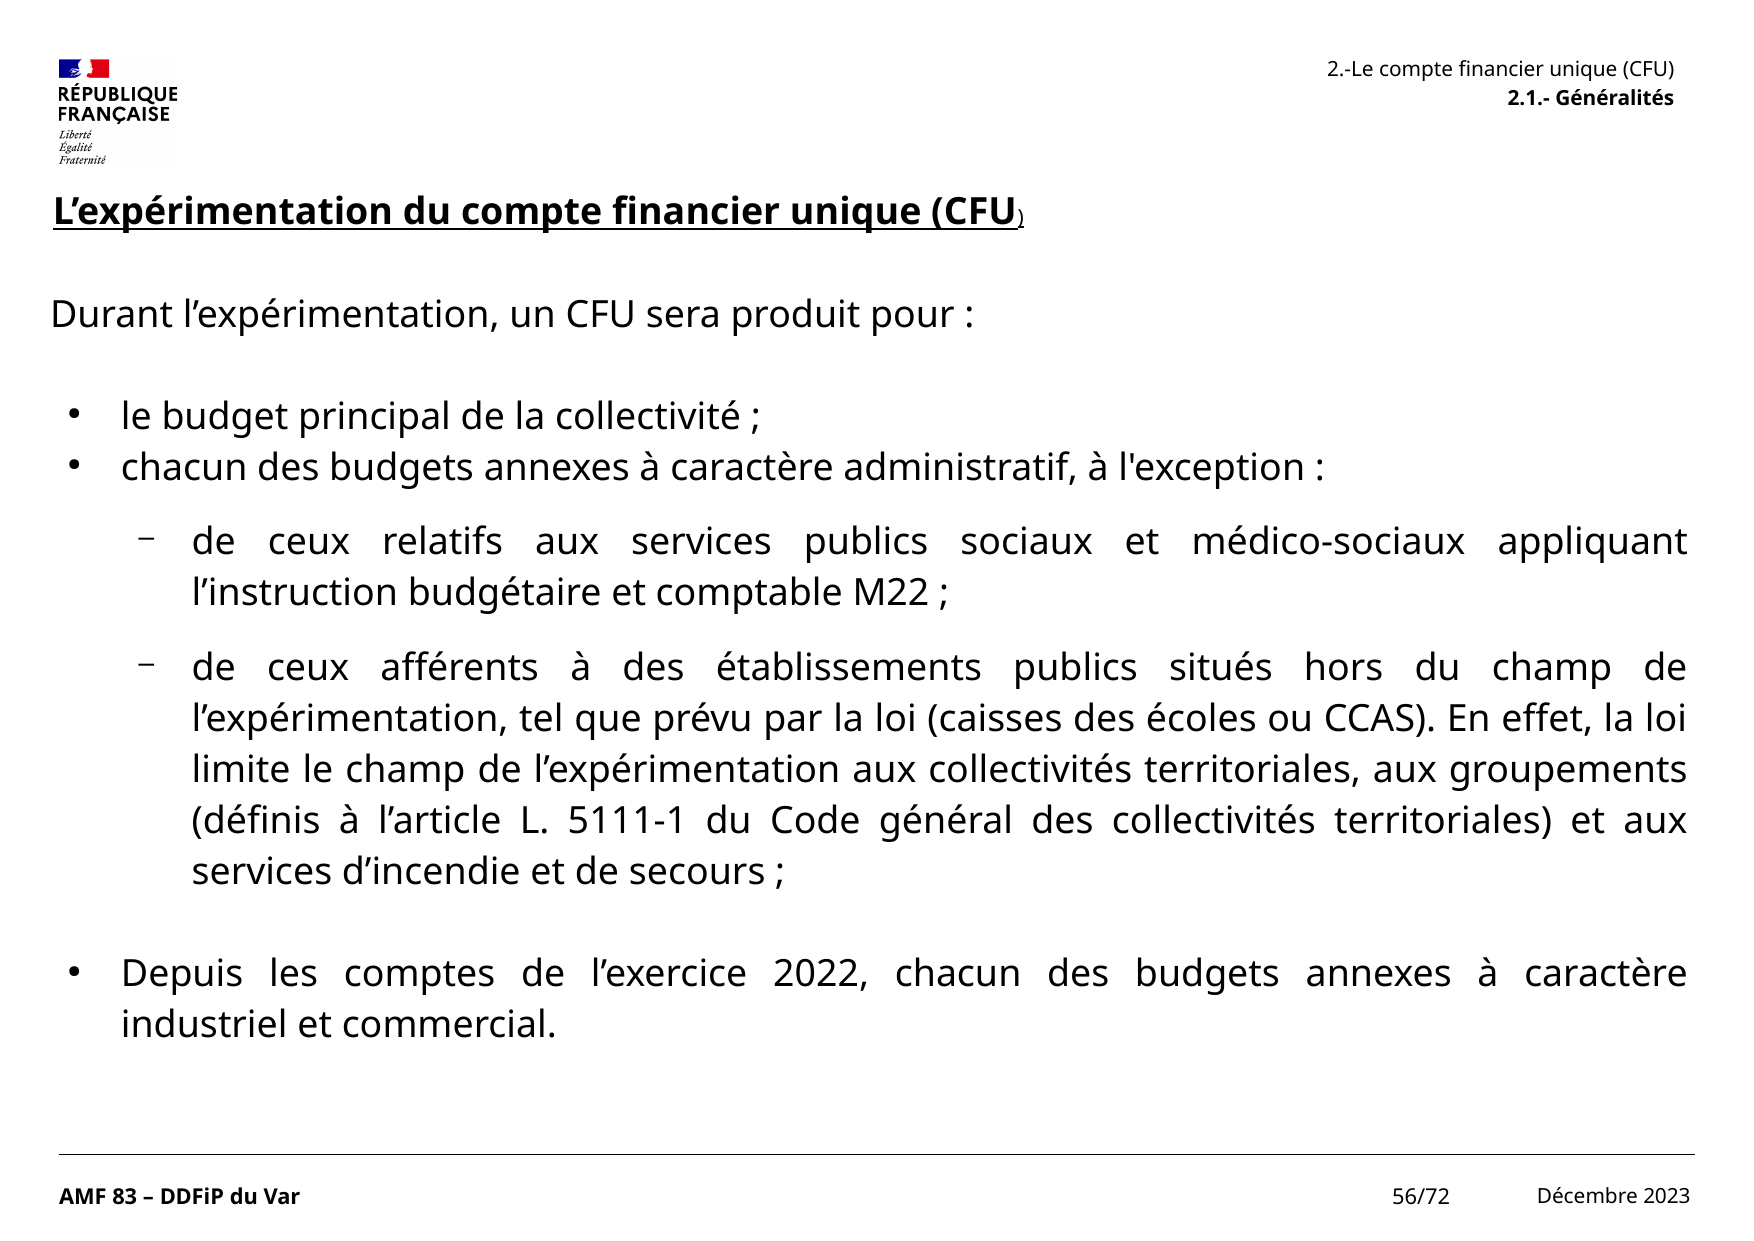

2.-Le compte financier unique (CFU)
2.1.- Généralités
L’expérimentation du compte financier unique (CFU)
# Durant l’expérimentation, un CFU sera produit pour :
le budget principal de la collectivité ;
chacun des budgets annexes à caractère administratif, à l'exception :
de ceux relatifs aux services publics sociaux et médico-sociaux appliquant l’instruction budgétaire et comptable M22 ;
de ceux afférents à des établissements publics situés hors du champ de l’expérimentation, tel que prévu par la loi (caisses des écoles ou CCAS). En effet, la loi limite le champ de l’expérimentation aux collectivités territoriales, aux groupements (définis à l’article L. 5111-1 du Code général des collectivités territoriales) et aux services d’incendie et de secours ;
Depuis les comptes de l’exercice 2022, chacun des budgets annexes à caractère industriel et commercial.